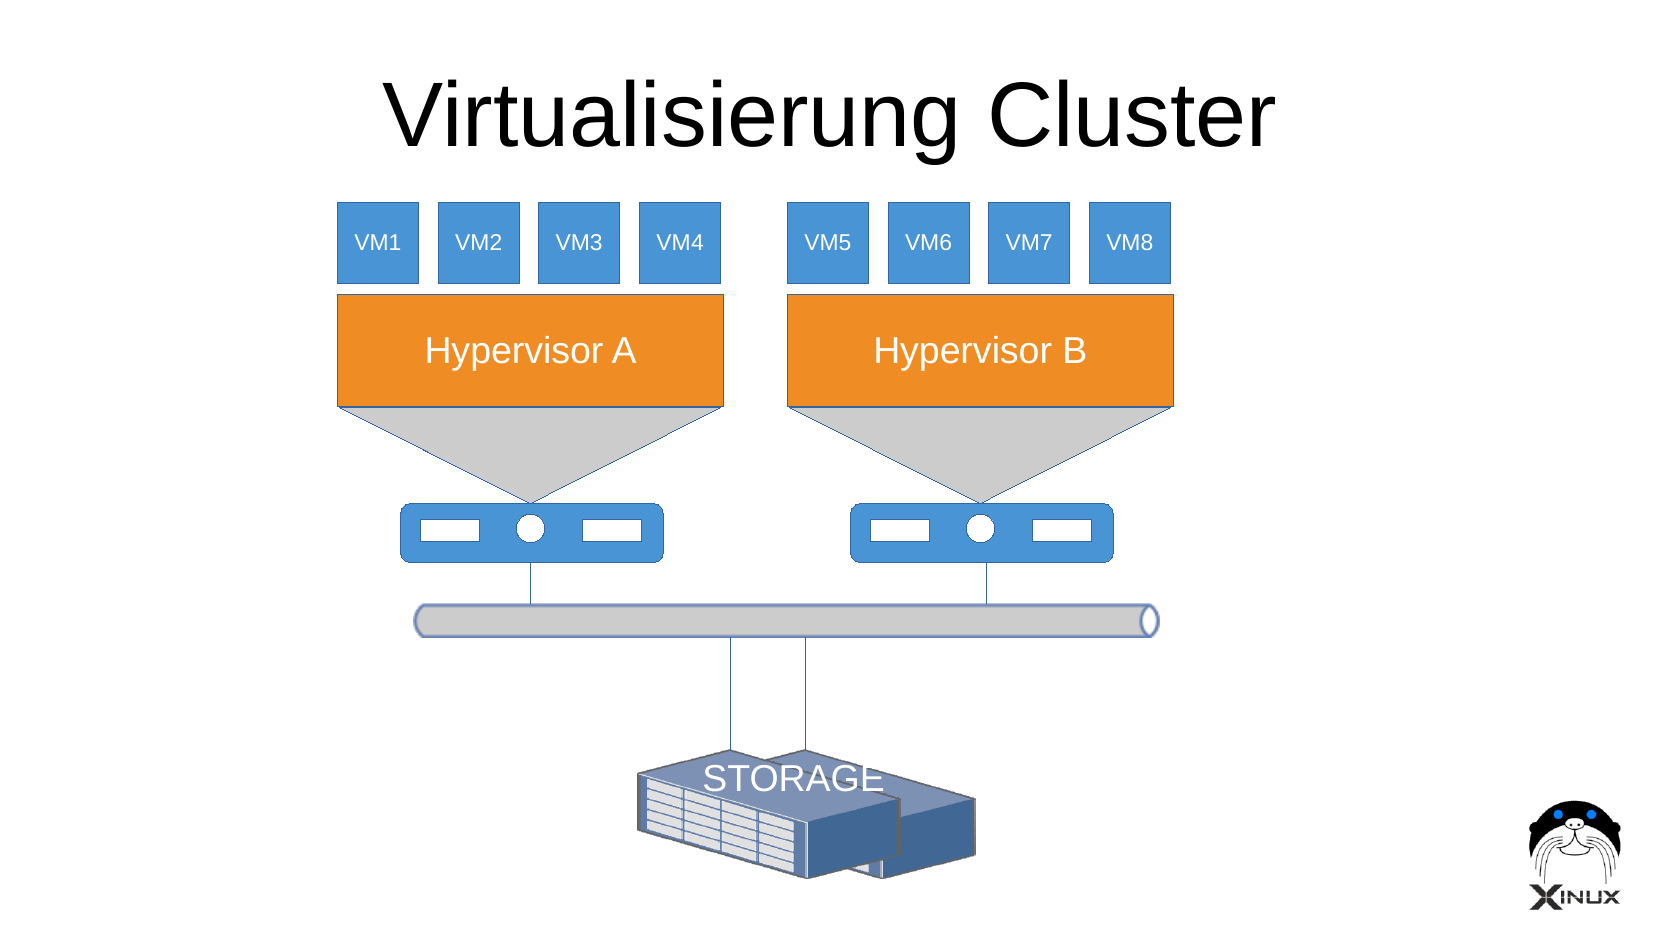

# Virtualisierung Cluster
VM1
VM1
VM1
VM2
VM2
VM2
VM3
VM3
VM3
VM4
VM4
VM4
VM5
VM6
VM7
VM8
Hypervisor A
Hypervisor A
Hypervisor A
Hypervisor B
STORAGE